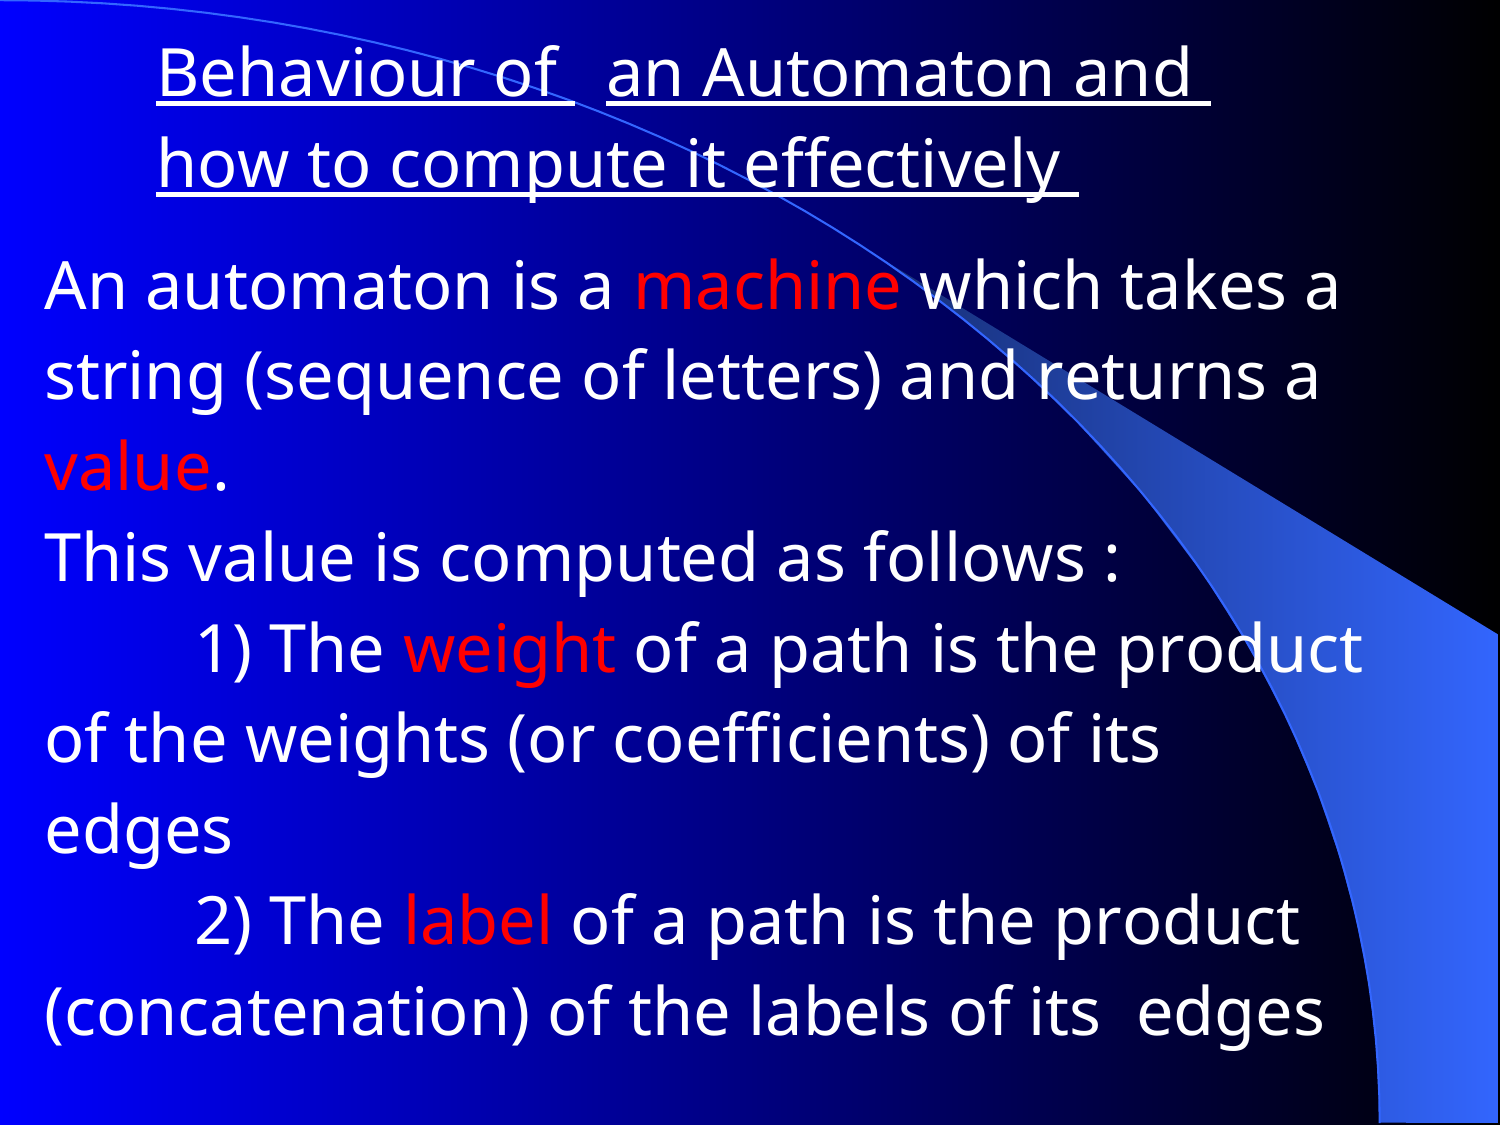

Behaviour of 	an Automaton and
how to compute it effectively
An automaton is a machine which takes a
string (sequence of letters) and returns a
value.
This value is computed as follows :
	1) The weight of a path is the product
of the weights (or coefficients) of its
edges
	2) The label of a path is the product
(concatenation) of the labels of its edges